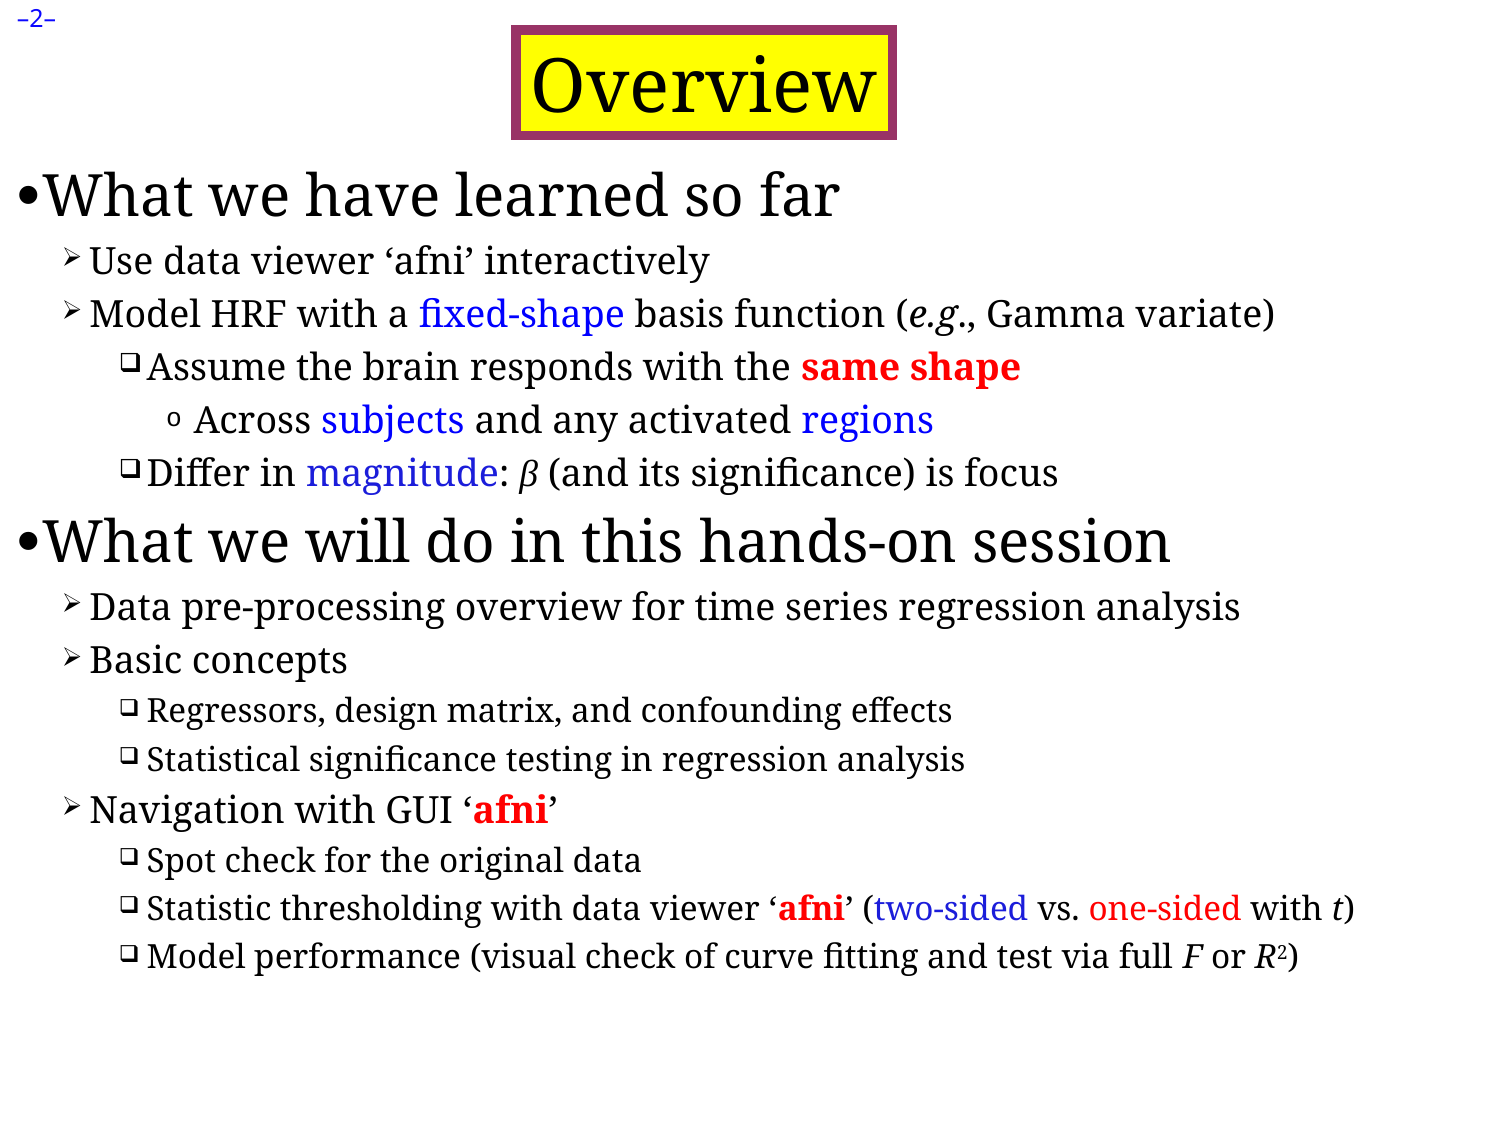

Overview
# What we have learned so far
Use data viewer ‘afni’ interactively
Model HRF with a fixed-shape basis function (e.g., Gamma variate)
Assume the brain responds with the same shape
Across subjects and any activated regions
Differ in magnitude: β (and its significance) is focus
What we will do in this hands-on session
Data pre-processing overview for time series regression analysis
Basic concepts
Regressors, design matrix, and confounding effects
Statistical significance testing in regression analysis
Navigation with GUI ‘afni’
Spot check for the original data
Statistic thresholding with data viewer ‘afni’ (two-sided vs. one-sided with t)
Model performance (visual check of curve fitting and test via full F or R2)